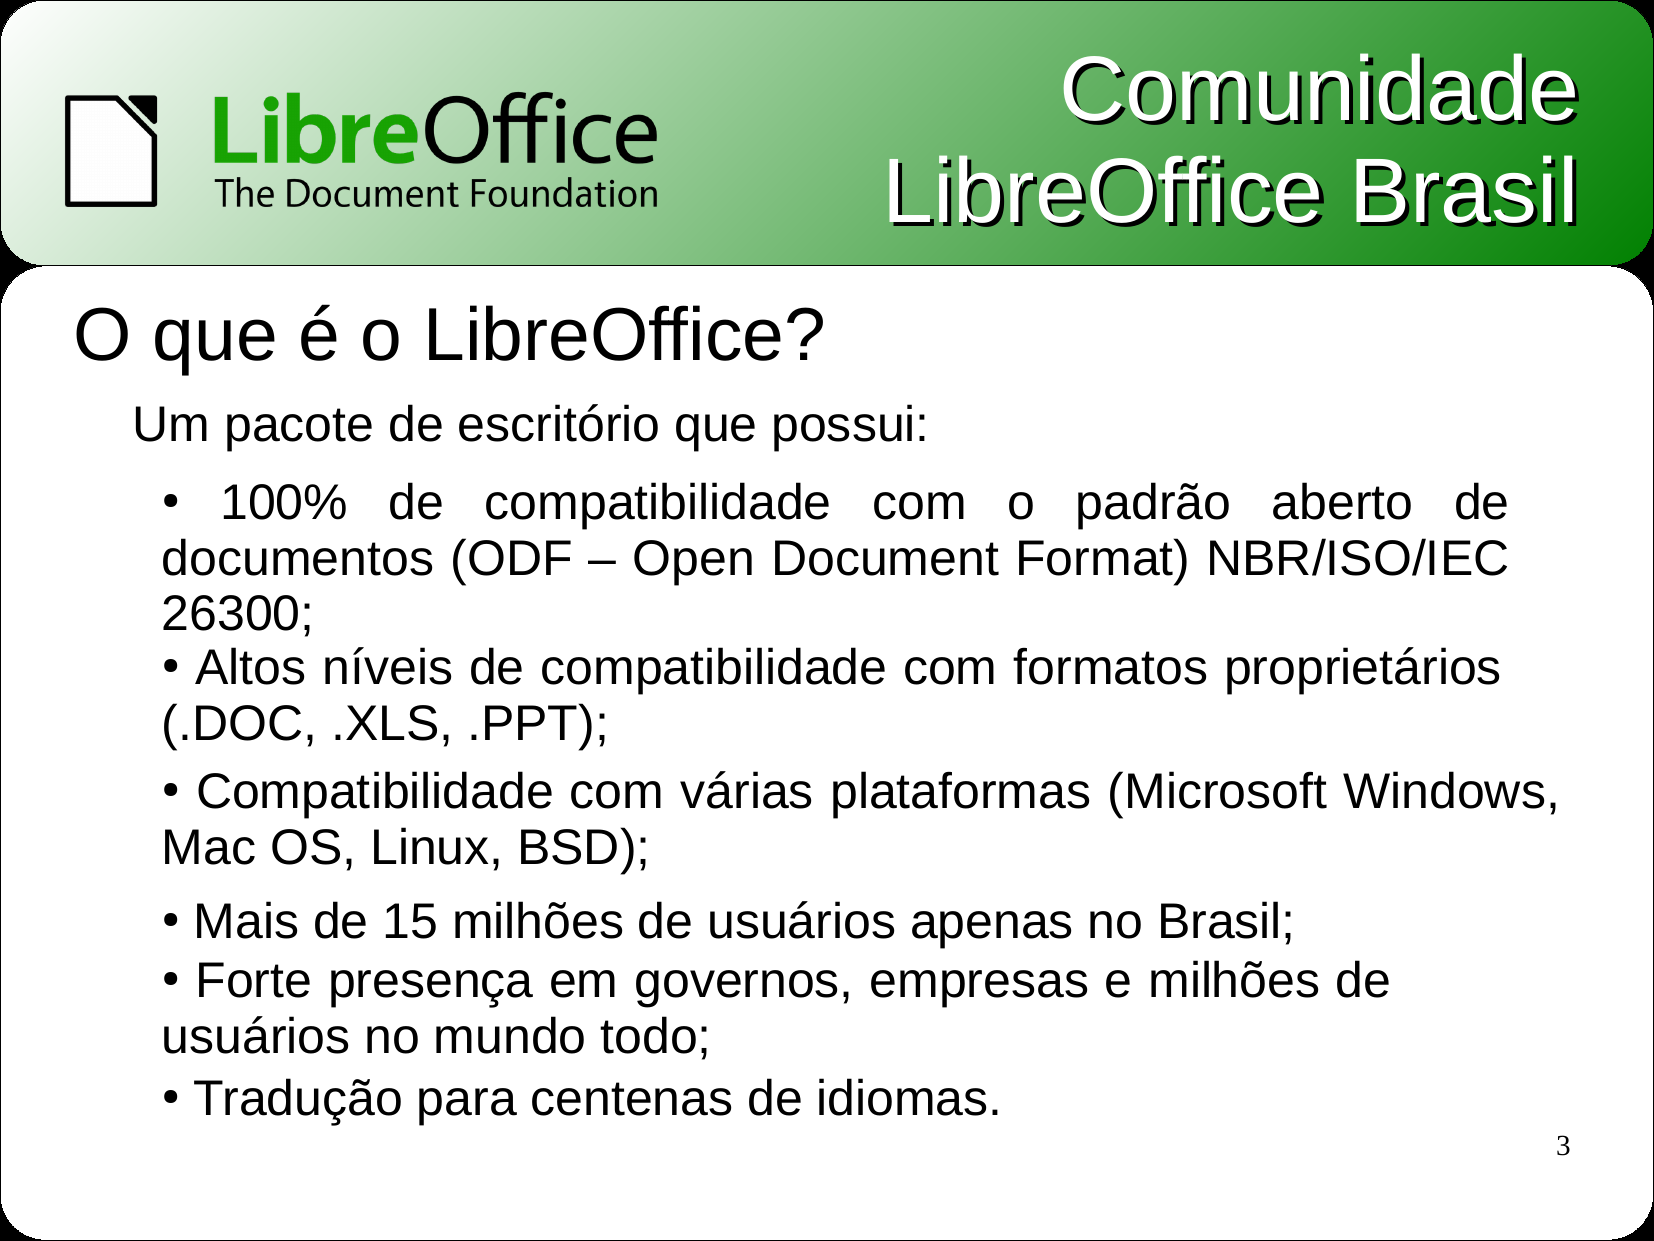

Comunidade LibreOffice Brasil
O que é o LibreOffice?
Um pacote de escritório que possui:
 100% de compatibilidade com o padrão aberto de documentos (ODF – Open Document Format) NBR/ISO/IEC 26300;
 Altos níveis de compatibilidade com formatos proprietários (.DOC, .XLS, .PPT);
 Compatibilidade com várias plataformas (Microsoft Windows, Mac OS, Linux, BSD);
 Mais de 15 milhões de usuários apenas no Brasil;
 Forte presença em governos, empresas e milhões de usuários no mundo todo;
 Tradução para centenas de idiomas.
3